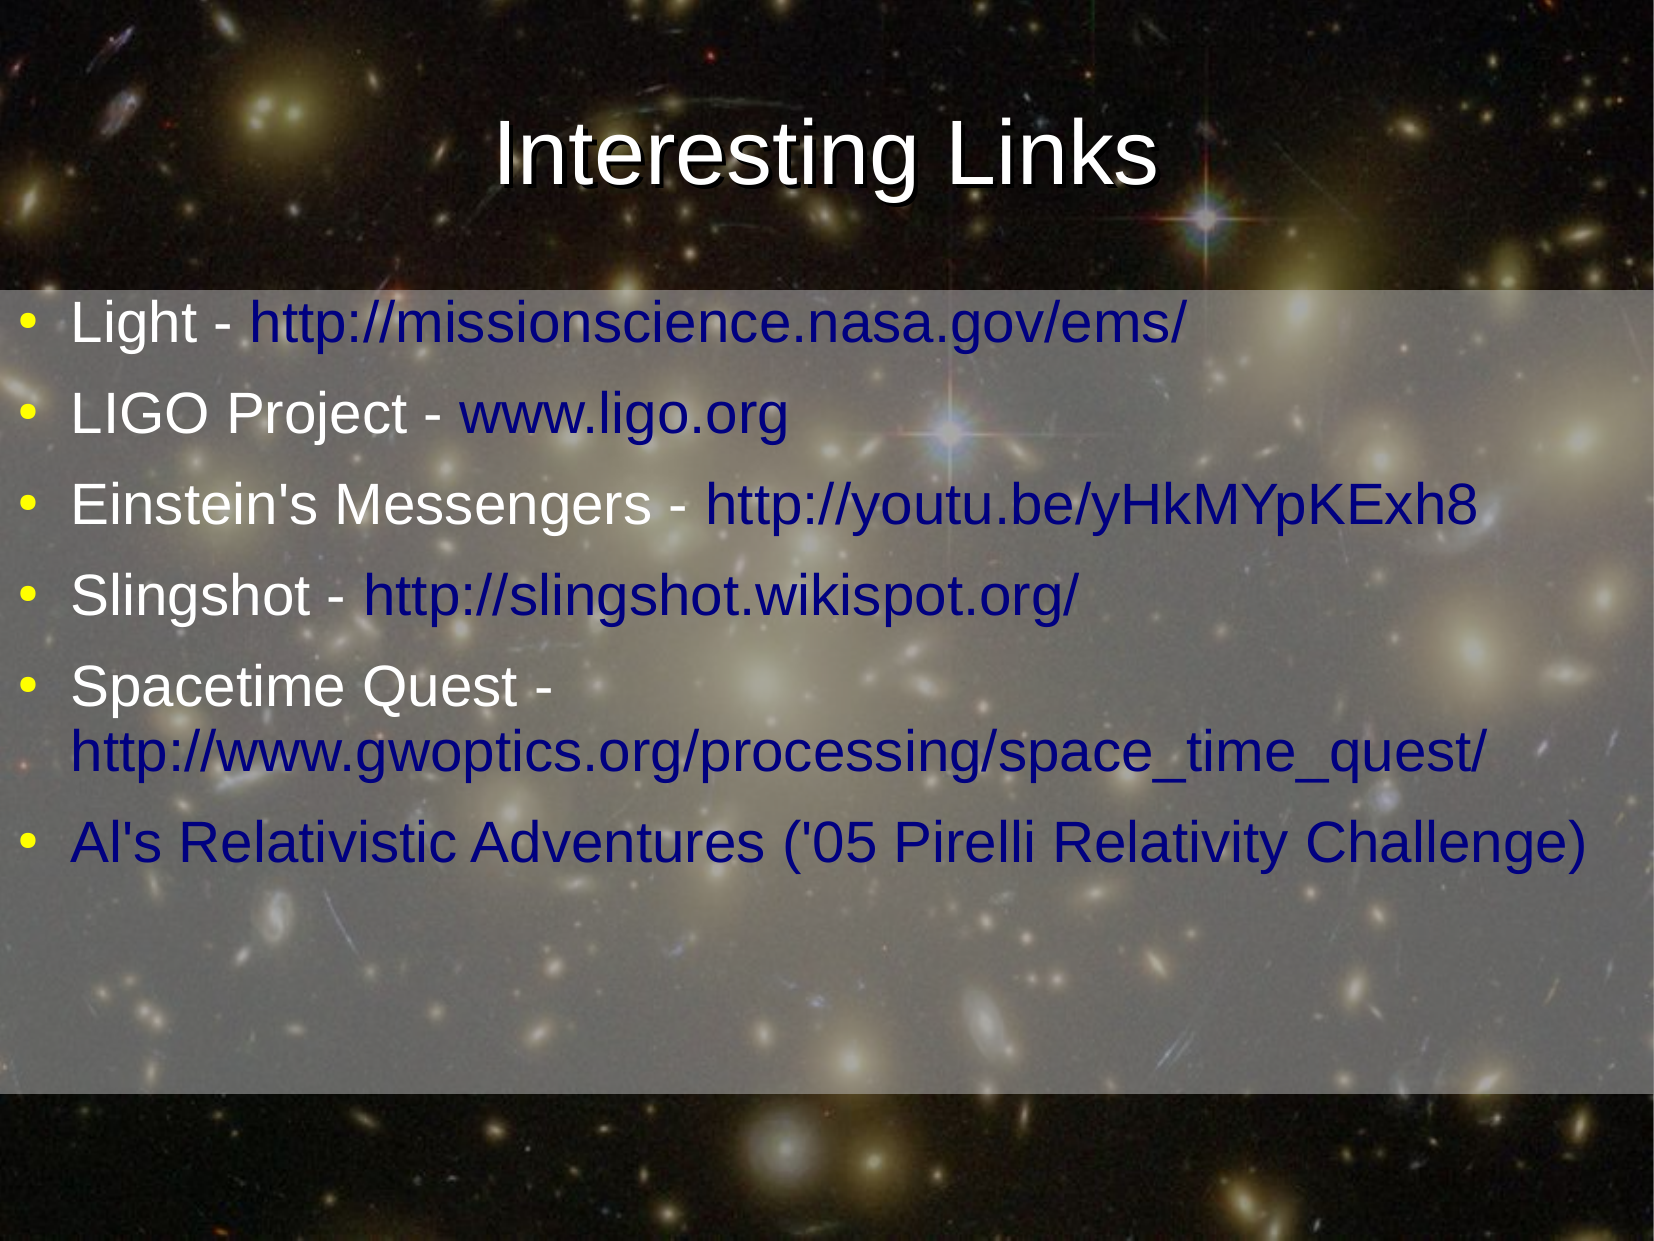

# Interesting Links
Light - http://missionscience.nasa.gov/ems/
LIGO Project - www.ligo.org
Einstein's Messengers - http://youtu.be/yHkMYpKExh8
Slingshot - http://slingshot.wikispot.org/
Spacetime Quest - http://www.gwoptics.org/processing/space_time_quest/
Al's Relativistic Adventures ('05 Pirelli Relativity Challenge)